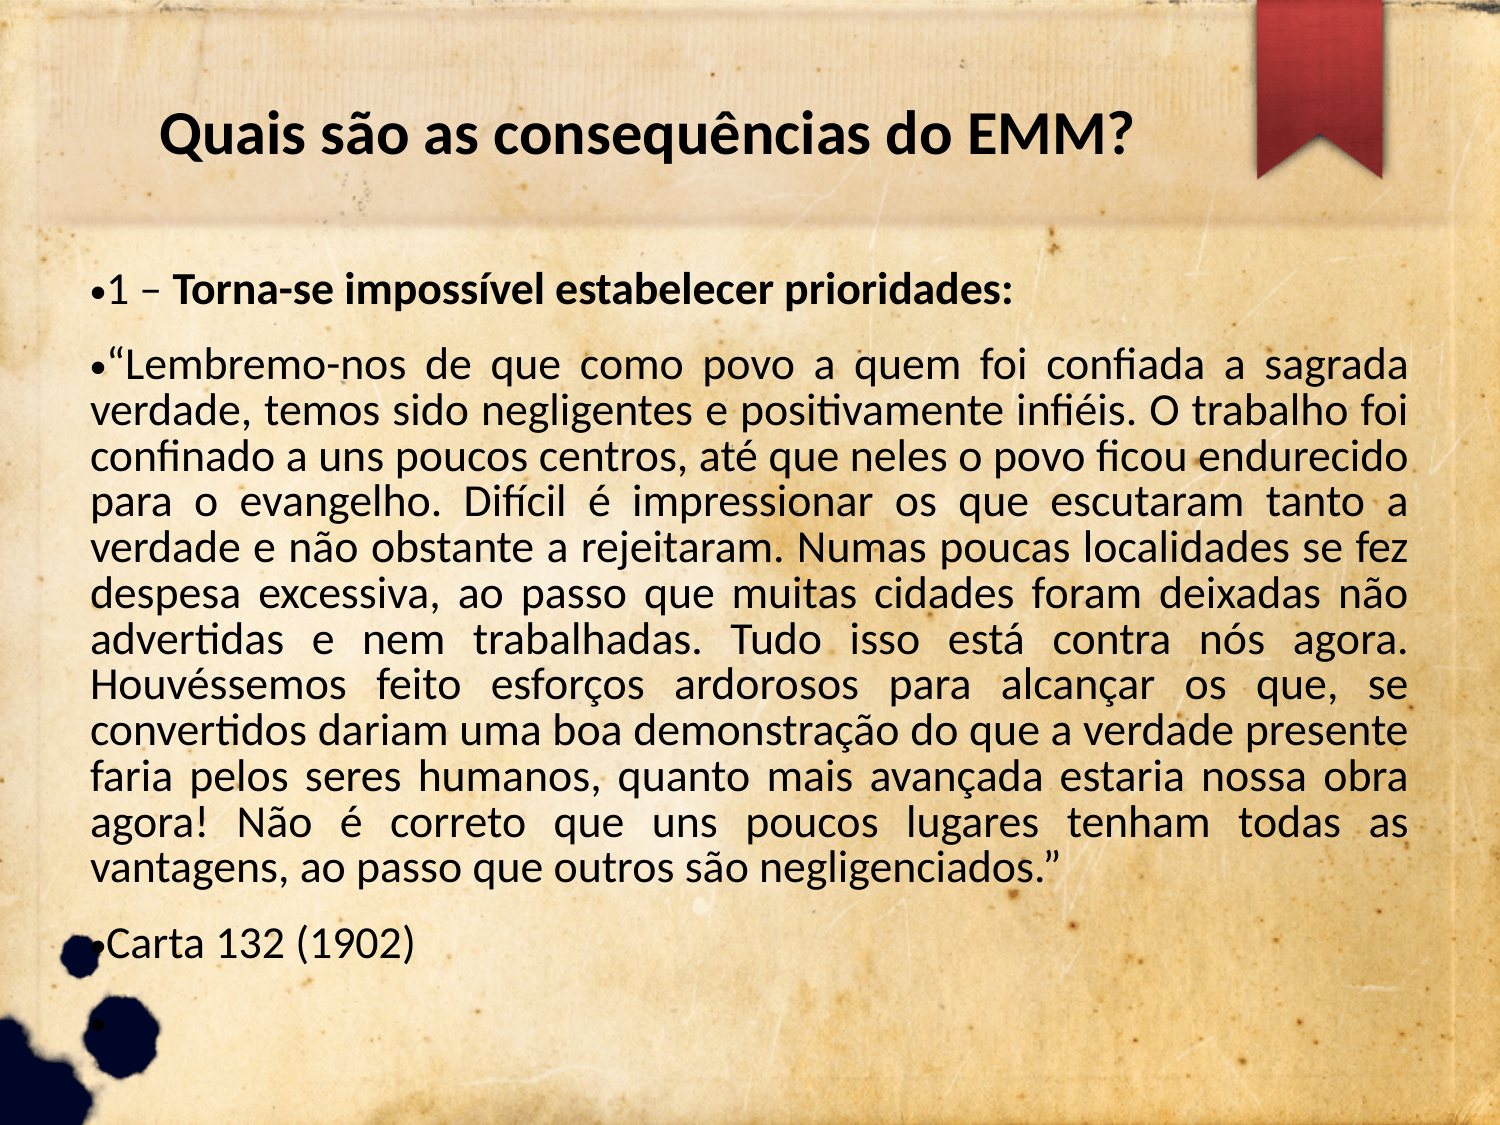

# Quais são as consequências do EMM?
1 – Torna-se impossível estabelecer prioridades:
“Lembremo-nos de que como povo a quem foi confiada a sagrada verdade, temos sido negligentes e positivamente infiéis. O trabalho foi confinado a uns poucos centros, até que neles o povo ficou endurecido para o evangelho. Difícil é impressionar os que escutaram tanto a verdade e não obstante a rejeitaram. Numas poucas localidades se fez despesa excessiva, ao passo que muitas cidades foram deixadas não advertidas e nem trabalhadas. Tudo isso está contra nós agora. Houvéssemos feito esforços ardorosos para alcançar os que, se convertidos dariam uma boa demonstração do que a verdade presente faria pelos seres humanos, quanto mais avançada estaria nossa obra agora! Não é correto que uns poucos lugares tenham todas as vantagens, ao passo que outros são negligenciados.”
Carta 132 (1902)